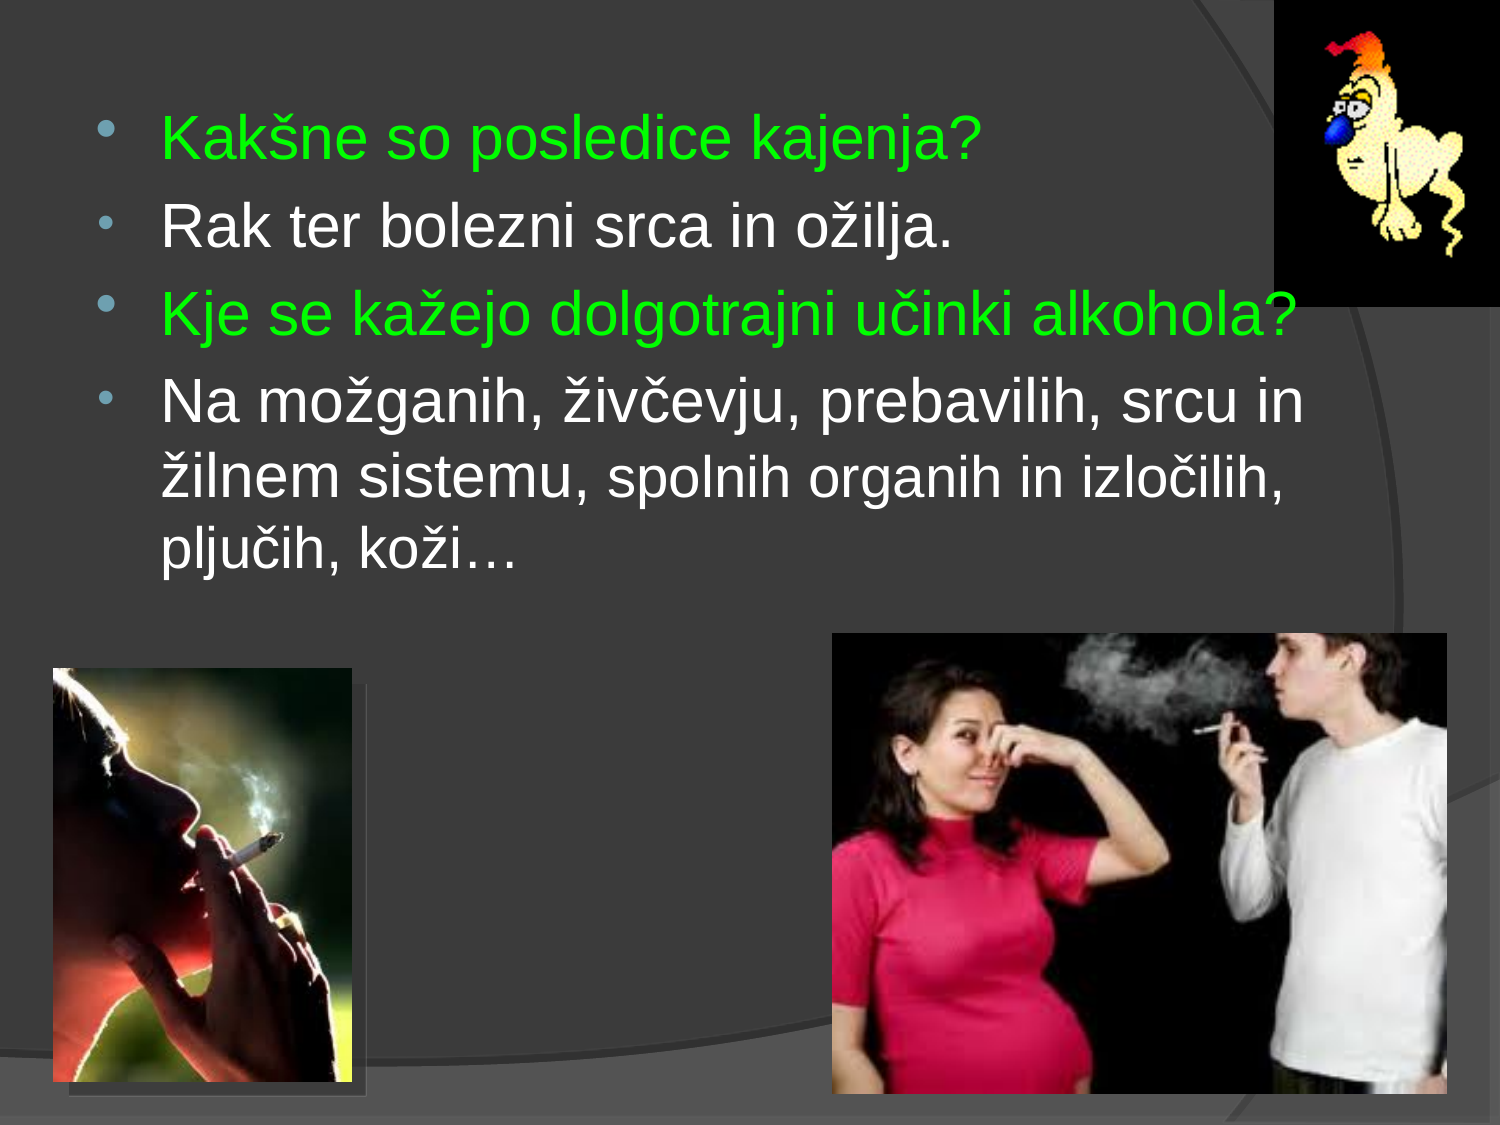

# Kakšne so posledice kajenja?
Rak ter bolezni srca in ožilja.
Kje se kažejo dolgotrajni učinki alkohola?
Na možganih, živčevju, prebavilih, srcu in žilnem sistemu, spolnih organih in izločilih, pljučih, koži…